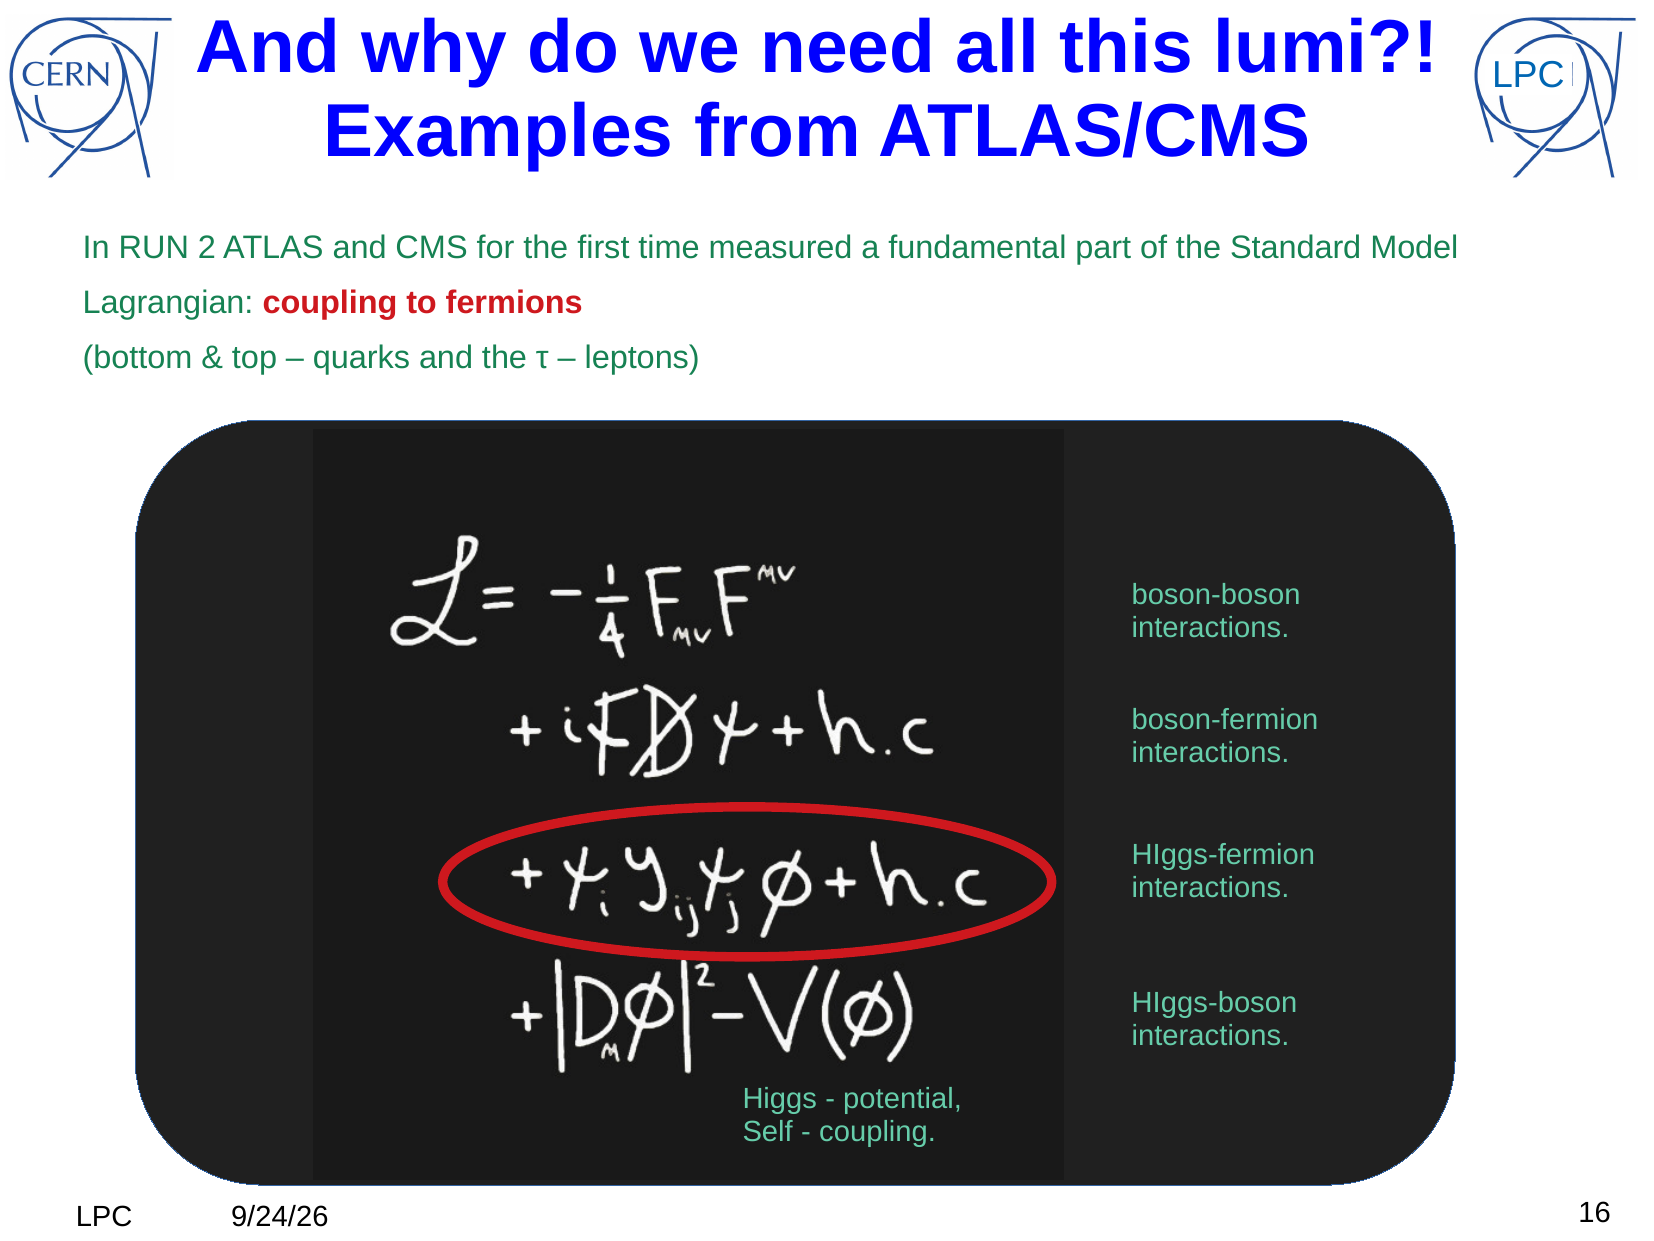

# And why do we need all this lumi?! Examples from ATLAS/CMS
In RUN 2 ATLAS and CMS for the first time measured a fundamental part of the Standard Model Lagrangian: coupling to fermions
(bottom & top – quarks and the τ – leptons)
boson-boson
interactions.
boson-fermion
interactions.
HIggs-fermion
interactions.
HIggs-boson
interactions.
Higgs - potential,
Self - coupling.